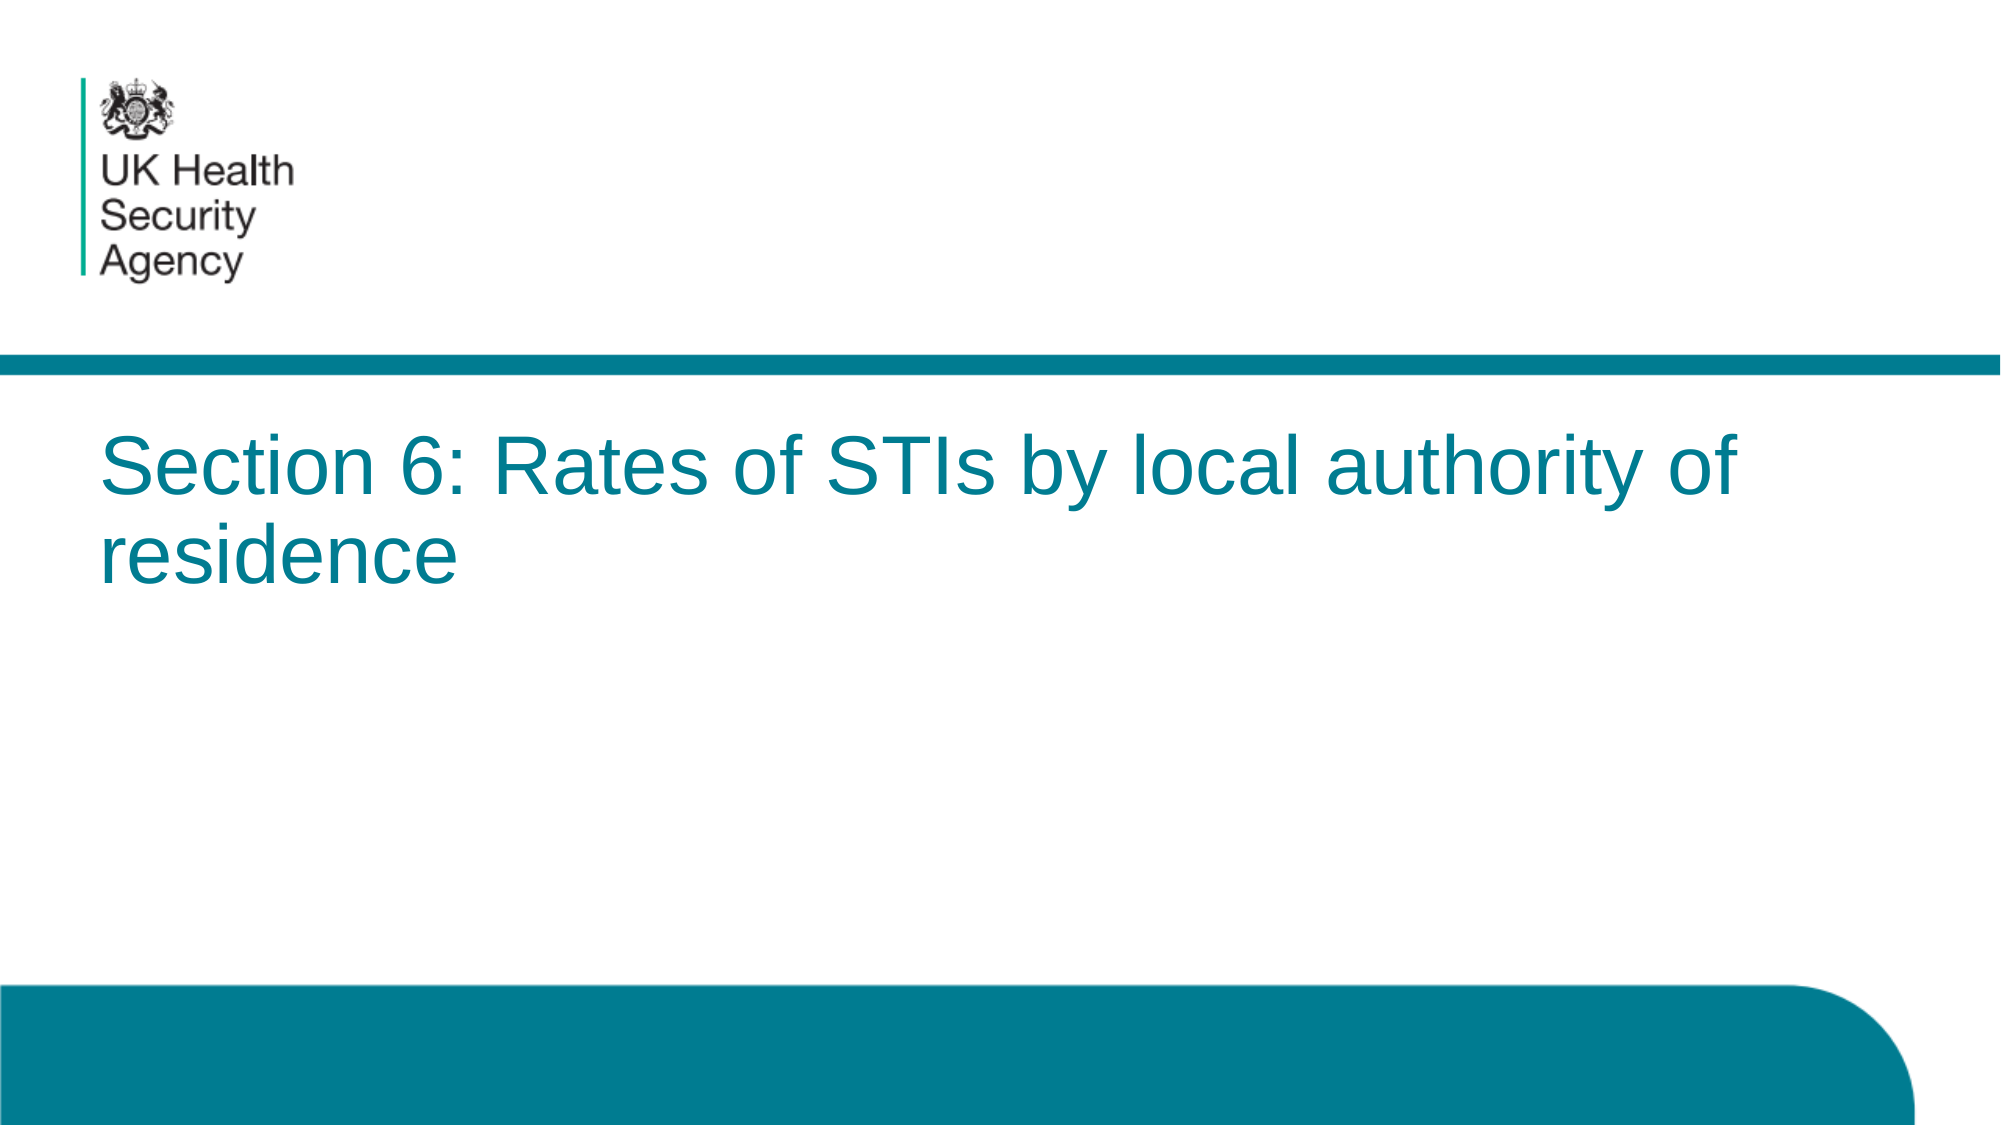

# Section 6: Rates of STIs by local authority of residence